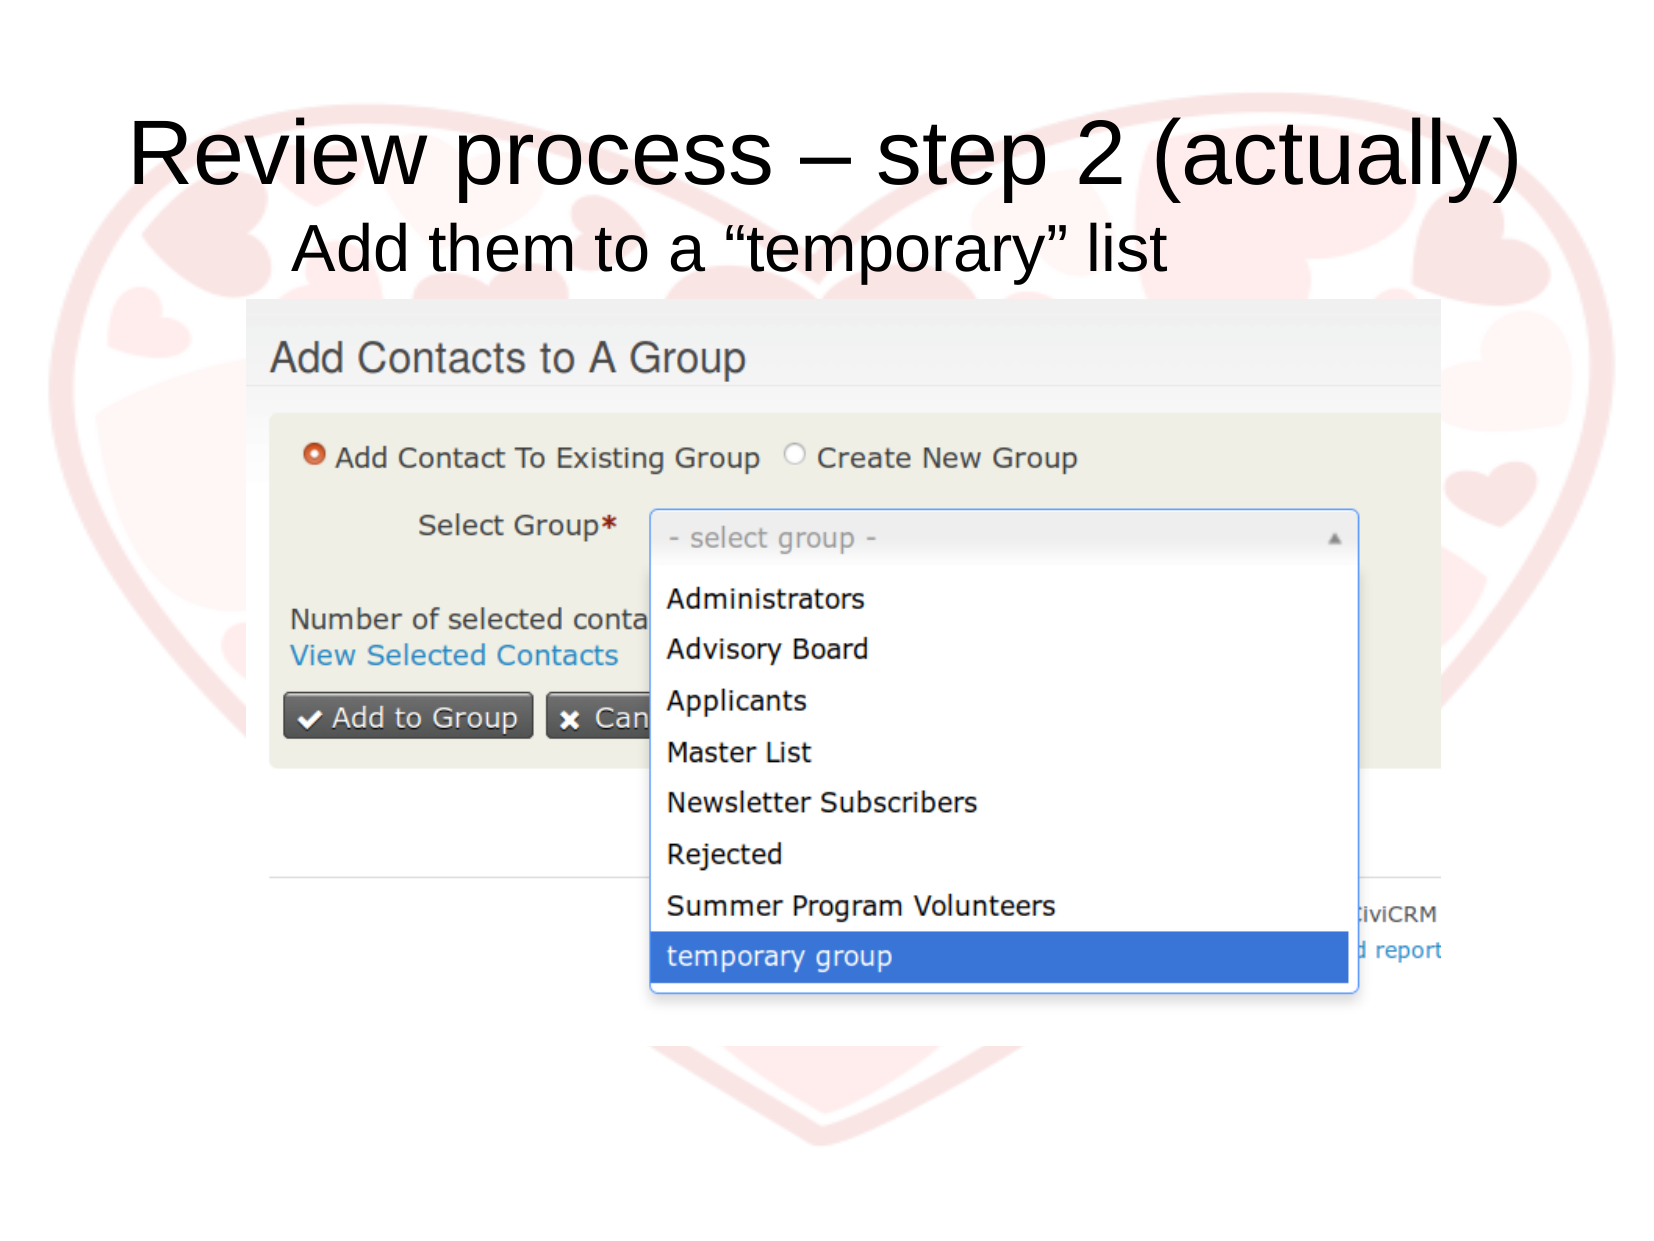

# Review process – step 2 (actually)
Add them to a “temporary” list